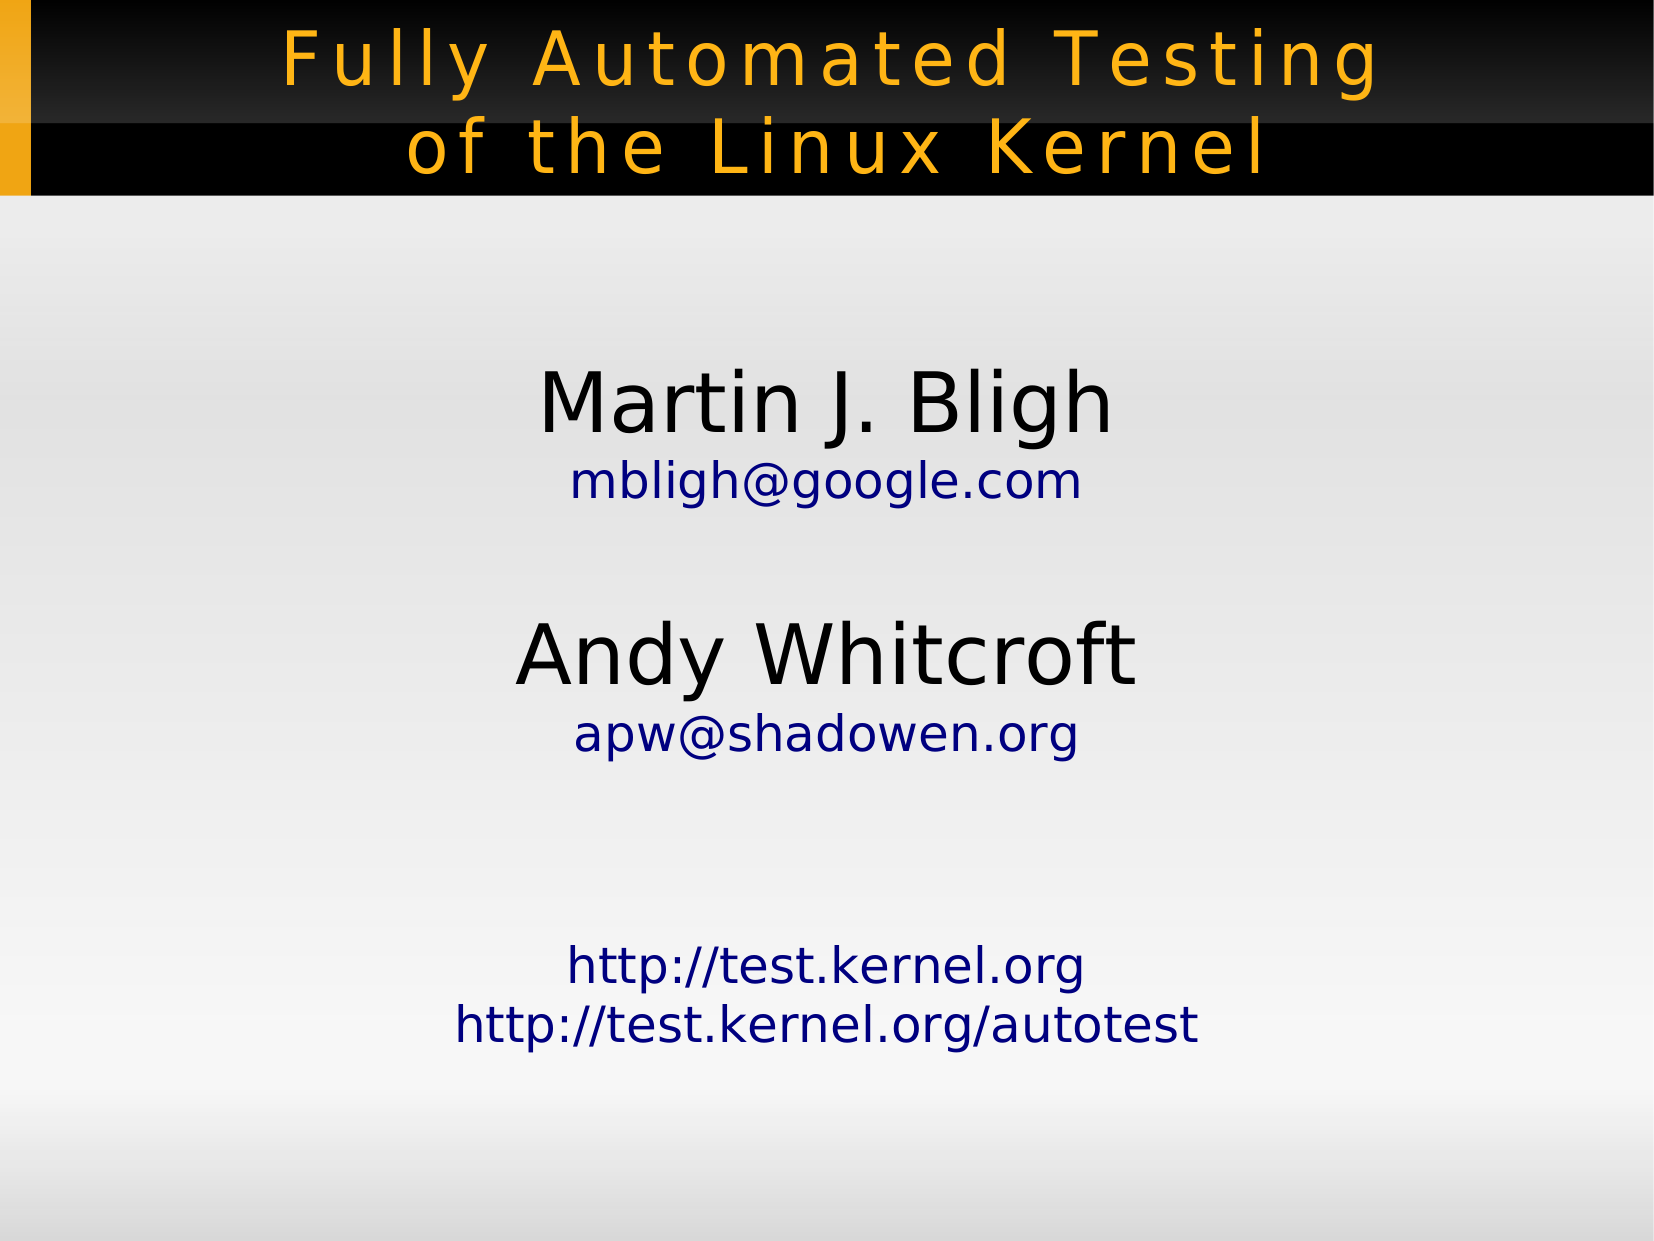

# Fully Automated Testing of the Linux Kernel
Martin J. Bligh
mbligh@google.com
Andy Whitcroft
apw@shadowen.org
http://test.kernel.org
http://test.kernel.org/autotest